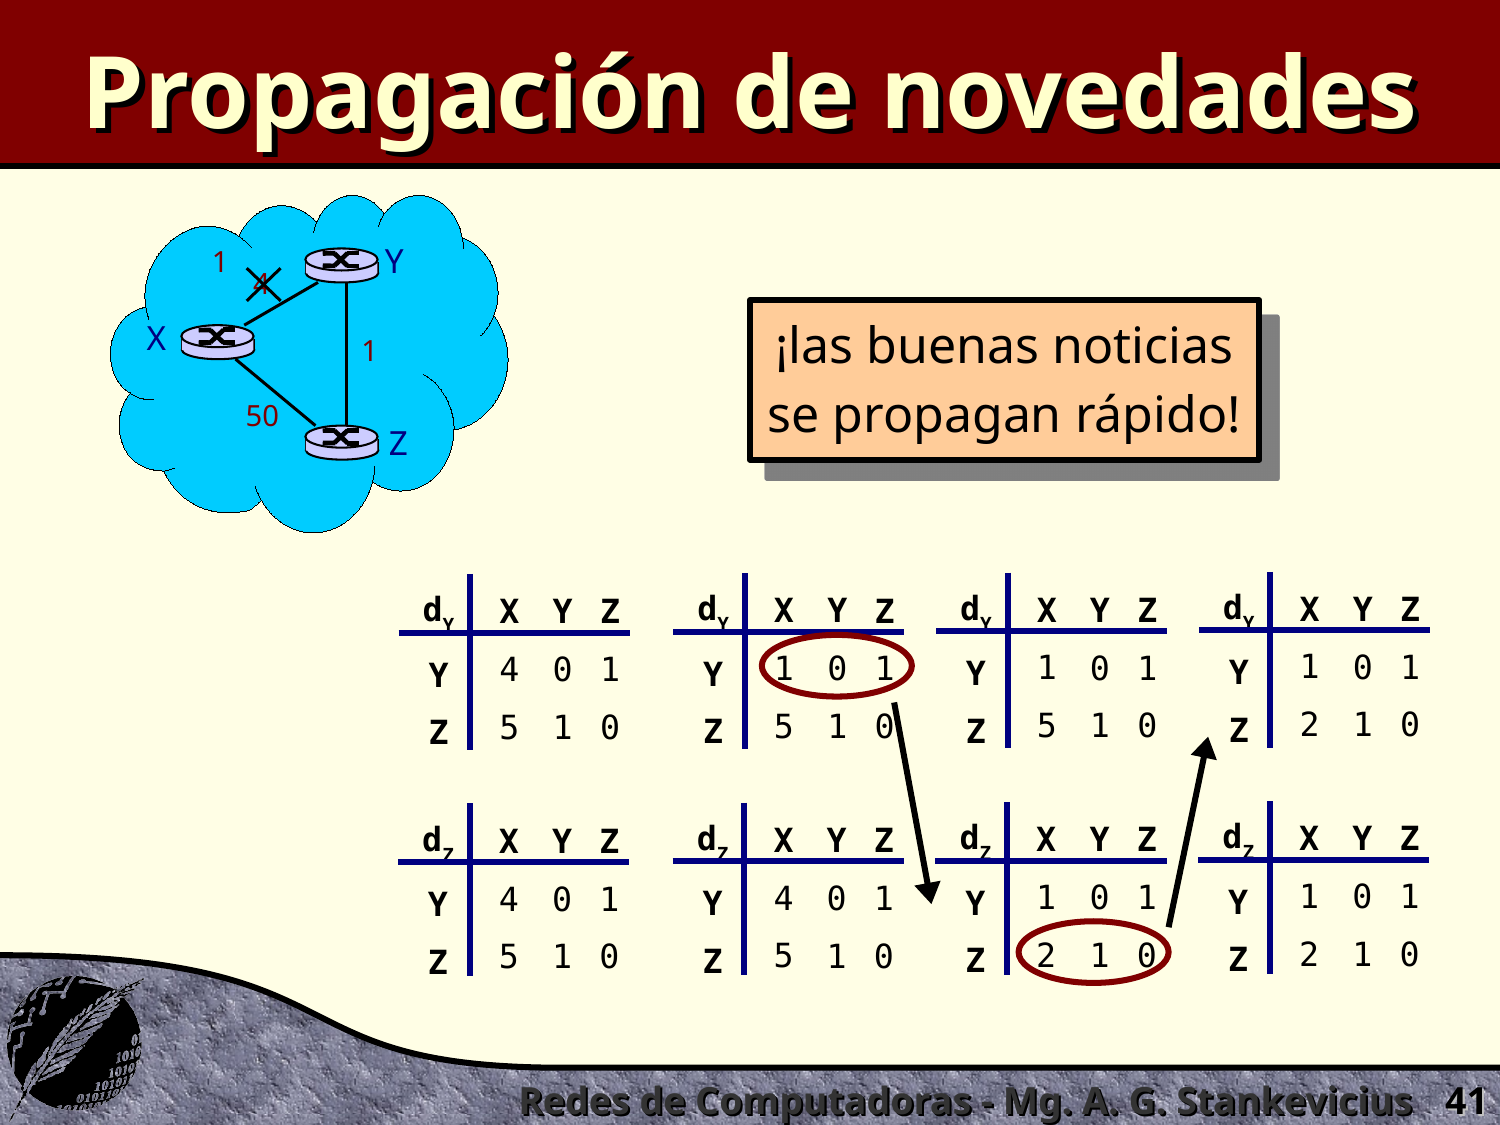

# Propagación de novedades
Y
1
4
¡las buenas noticias
se propagan rápido!
X
1
50
Z
dY
Y
Z
X
1
2
Y
0
1
Z
1
0
dZ
Y
Z
X
1
2
Y
0
1
Z
1
0
dY
Y
Z
X
1
5
Y
0
1
Z
1
0
dZ
Y
Z
X
1
2
Y
0
1
Z
1
0
dY
Y
Z
X
1
5
Y
0
1
Z
1
0
dZ
Y
Z
X
4
5
Y
0
1
Z
1
0
dY
Y
Z
X
4
5
Y
0
1
Z
1
0
dZ
Y
Z
X
4
5
Y
0
1
Z
1
0
41